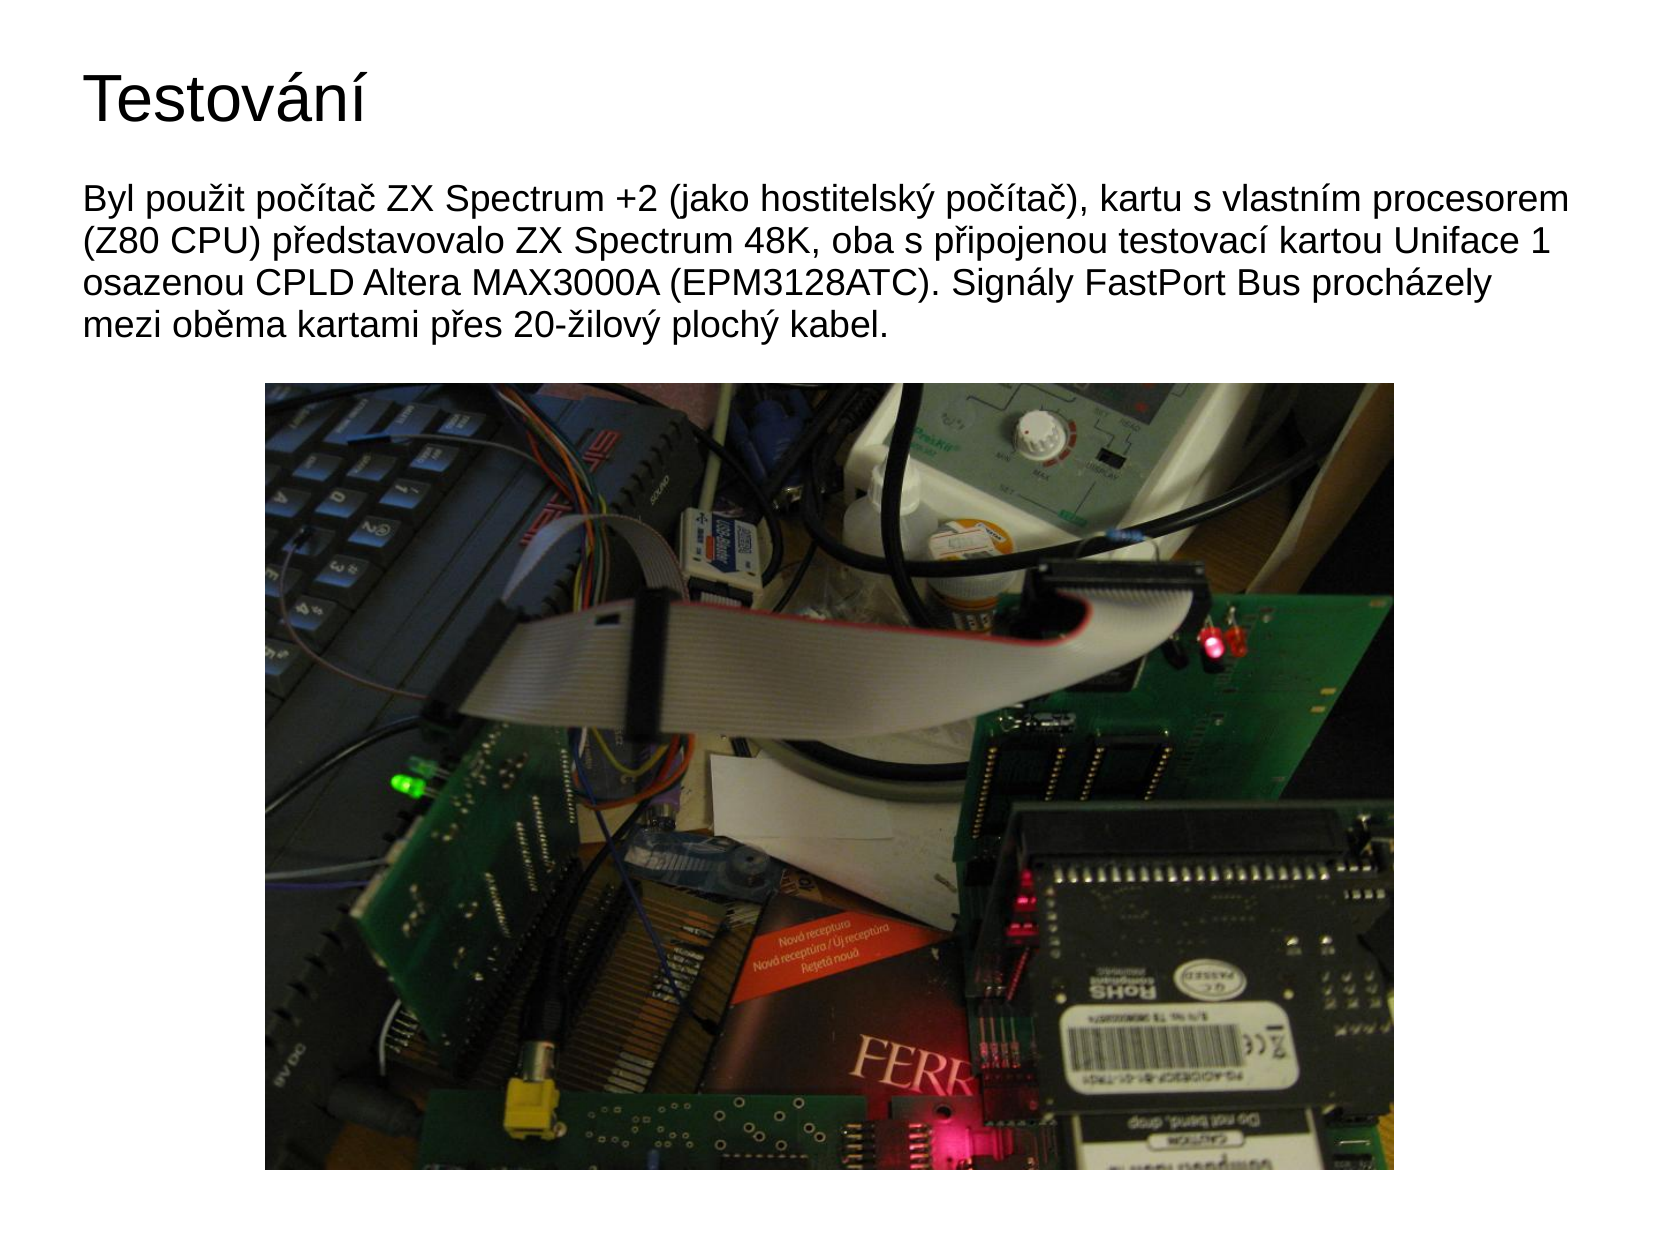

# Testování
Byl použit počítač ZX Spectrum +2 (jako hostitelský počítač), kartu s vlastním procesorem (Z80 CPU) představovalo ZX Spectrum 48K, oba s připojenou testovací kartou Uniface 1 osazenou CPLD Altera MAX3000A (EPM3128ATC). Signály FastPort Bus procházely mezi oběma kartami přes 20-žilový plochý kabel.